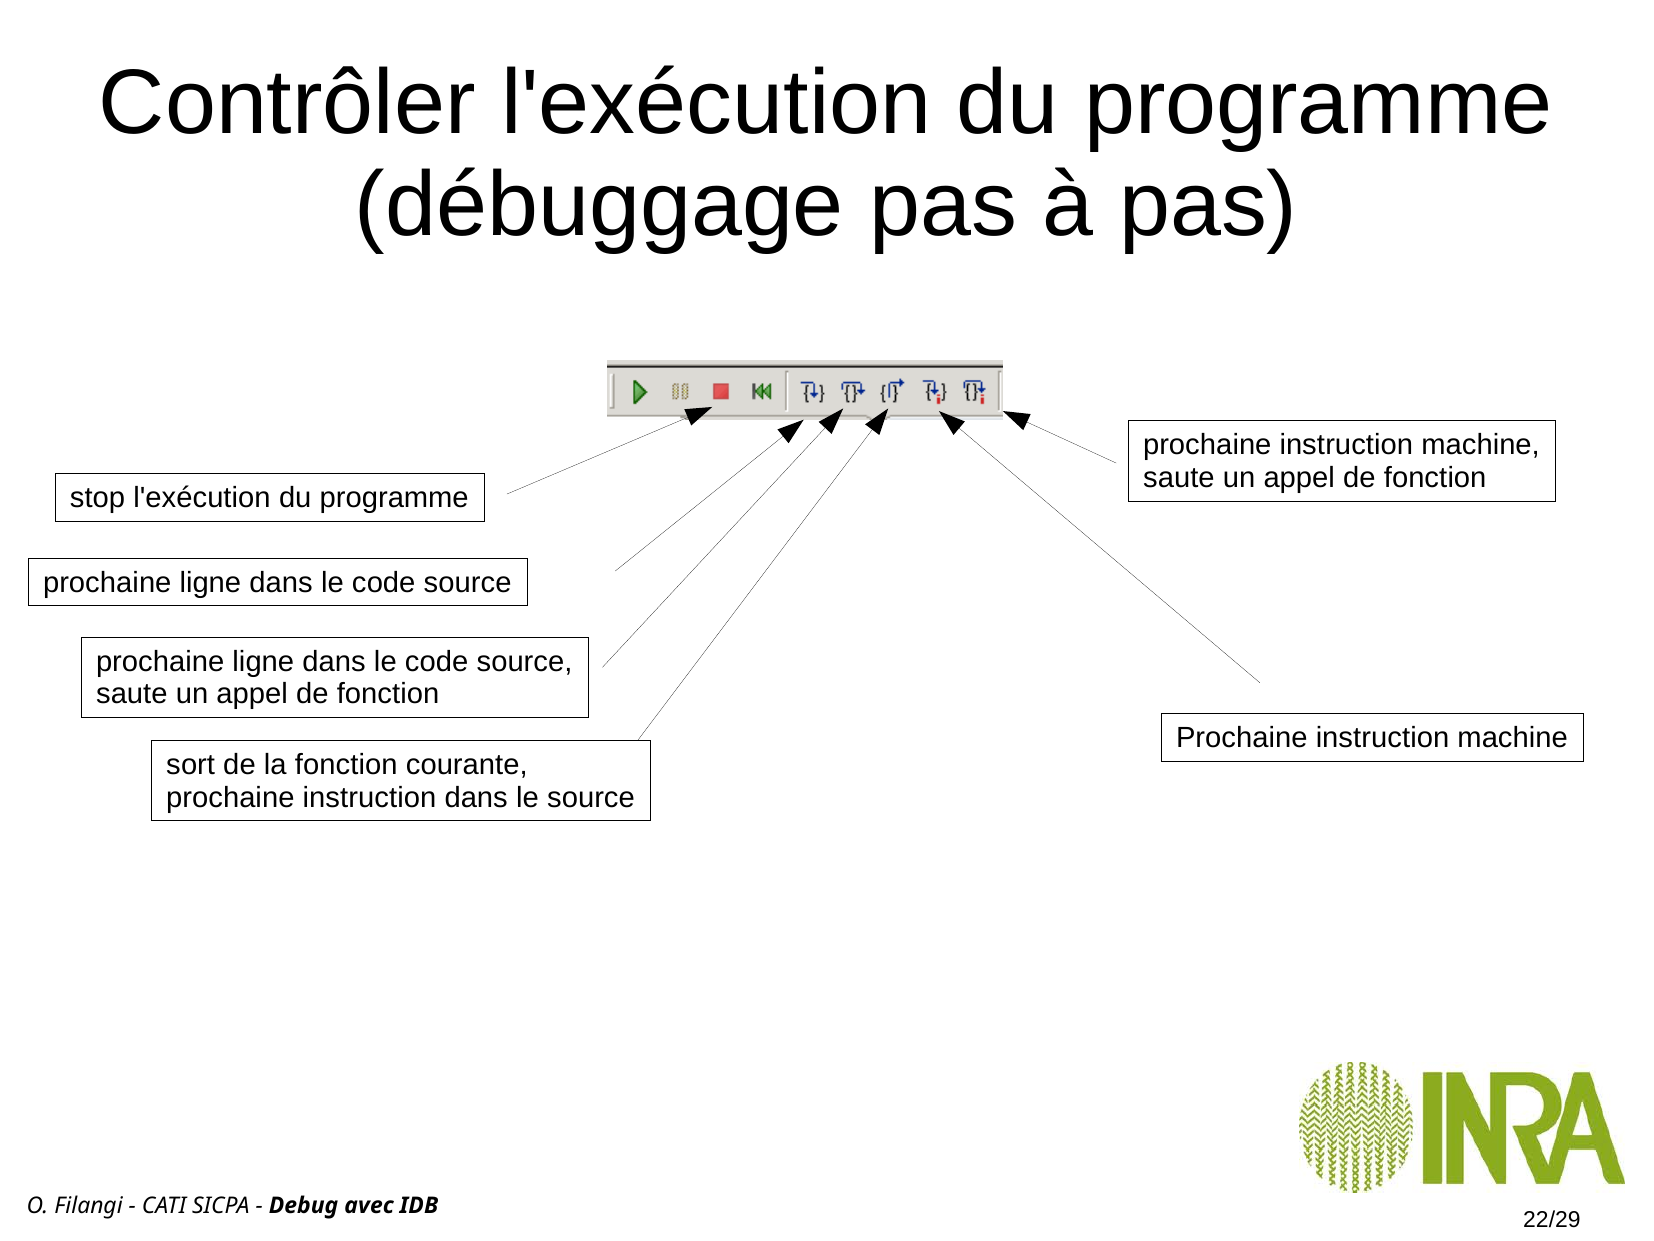

# Contrôler l'exécution du programme (débuggage pas à pas)
prochaine instruction machine,
saute un appel de fonction
stop l'exécution du programme
prochaine ligne dans le code source
prochaine ligne dans le code source,
saute un appel de fonction
Prochaine instruction machine
sort de la fonction courante,
prochaine instruction dans le source
 O. Filangi - CATI SICPA - Debug avec IDB